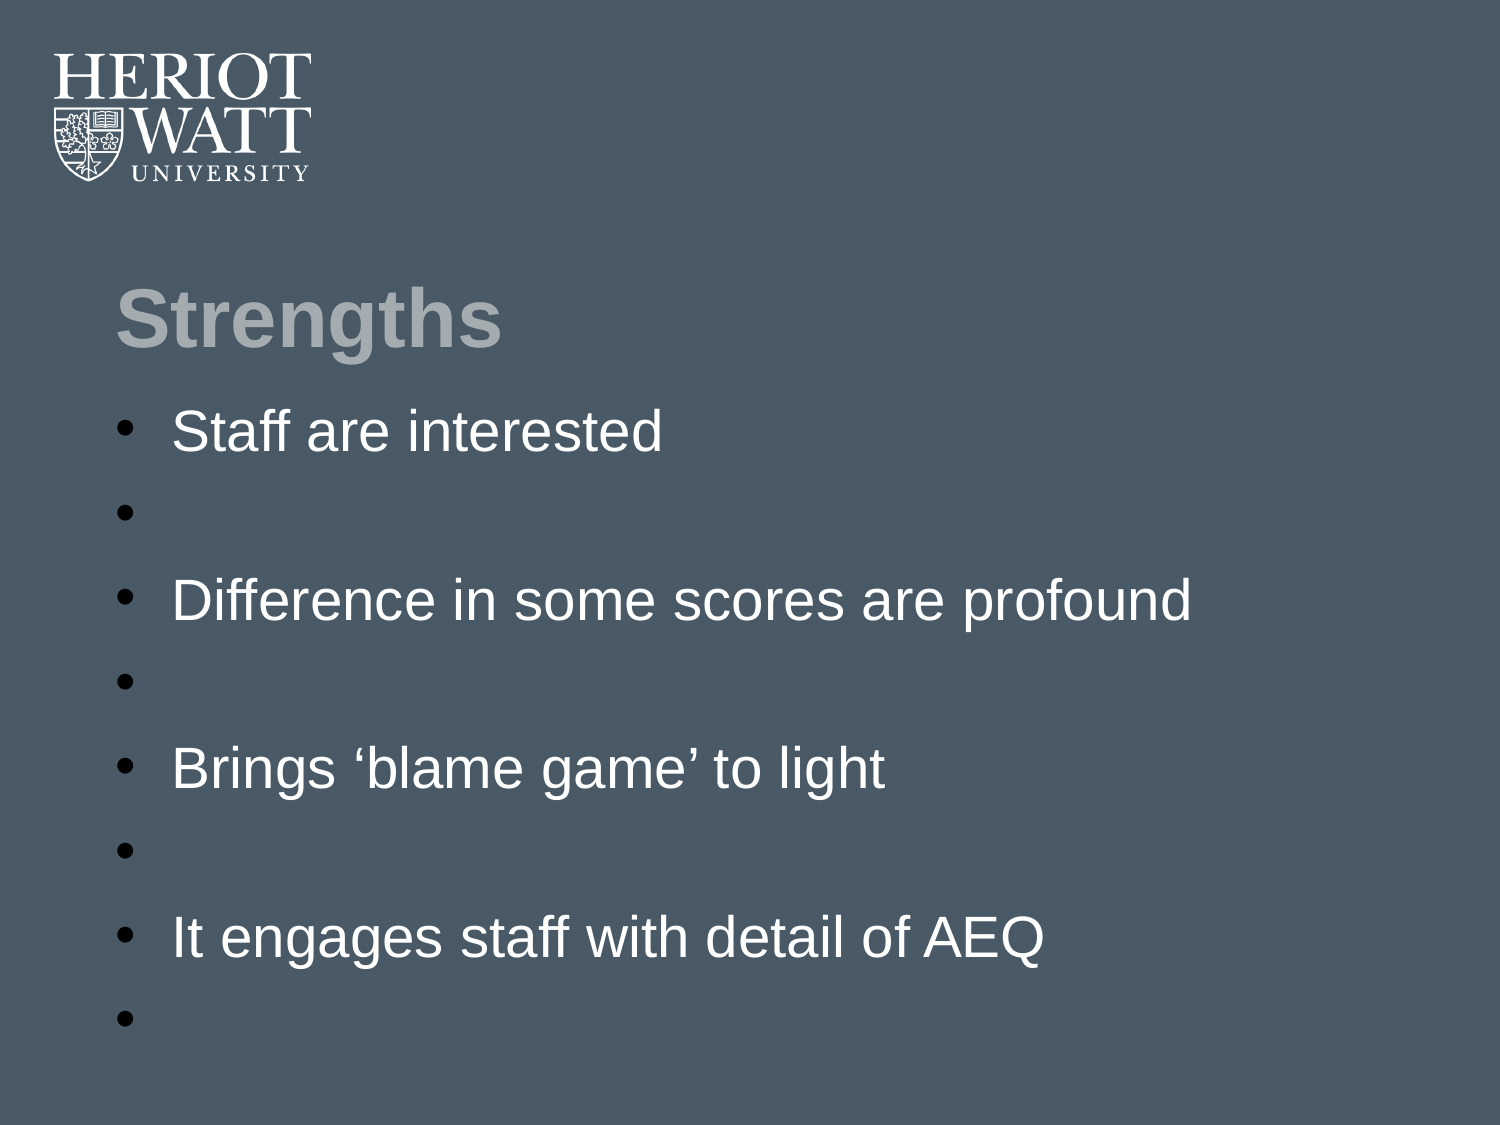

# Strengths
Staff are interested
Difference in some scores are profound
Brings ‘blame game’ to light
It engages staff with detail of AEQ